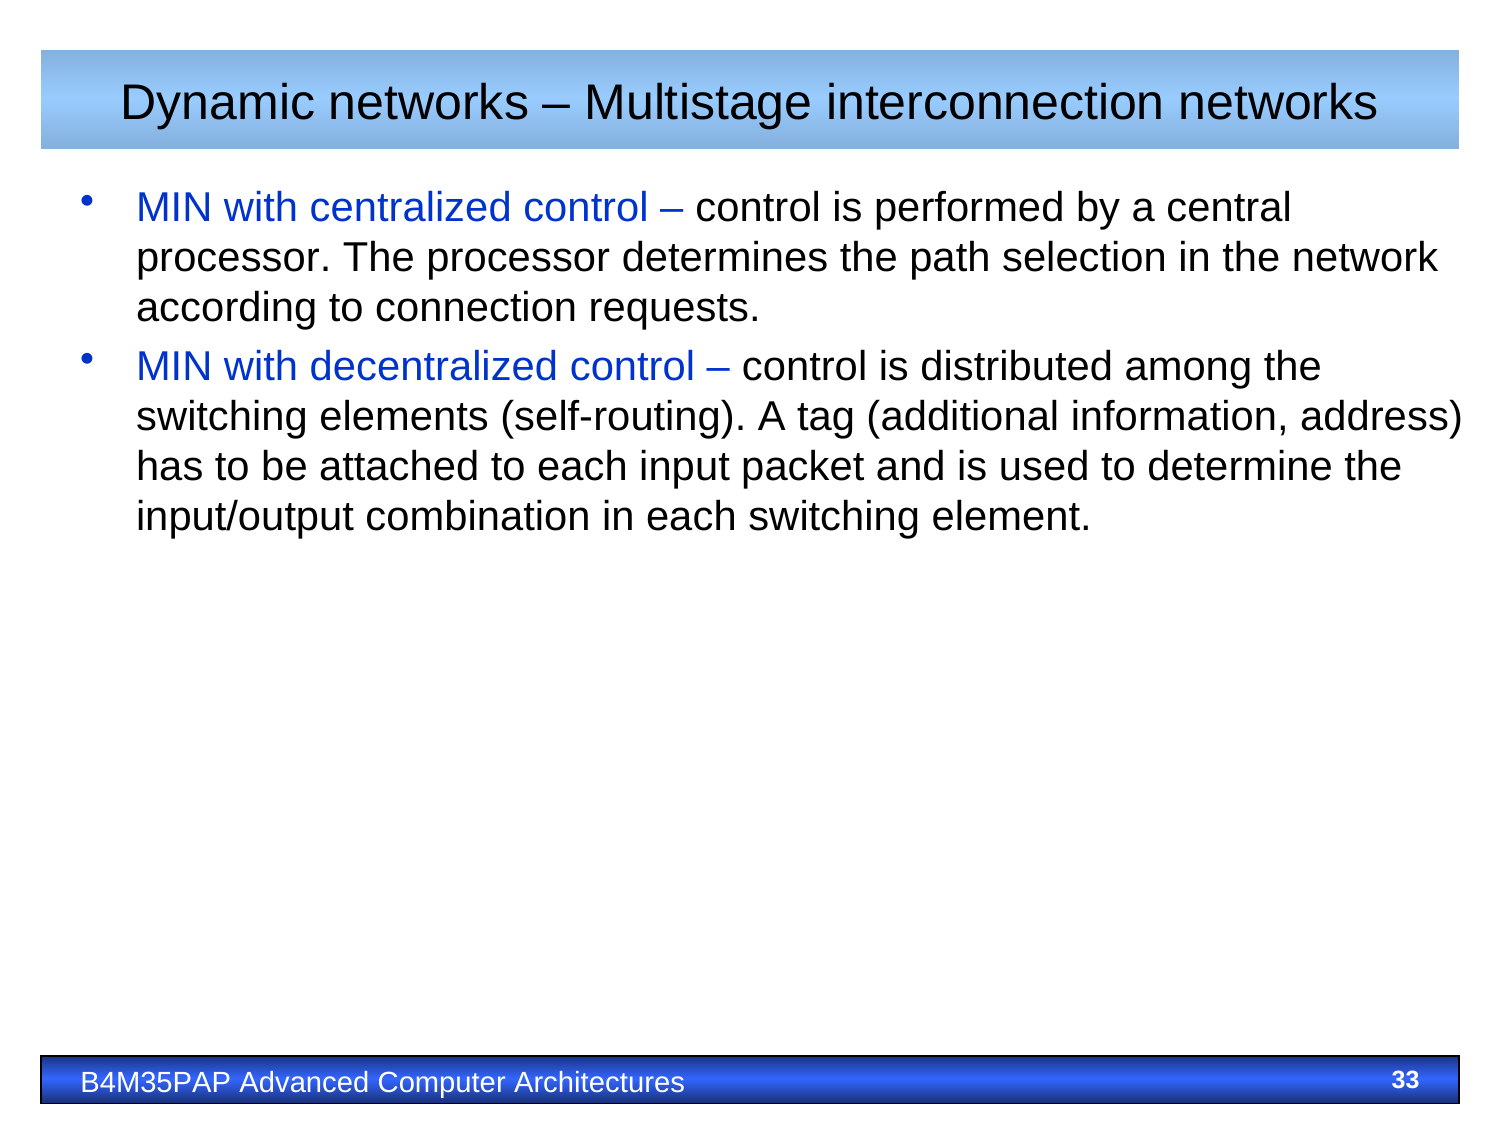

# Dynamic networks – Multistage interconnection networks
MIN with centralized control – control is performed by a central processor. The processor determines the path selection in the network according to connection requests.
MIN with decentralized control – control is distributed among the switching elements (self-routing). A tag (additional information, address) has to be attached to each input packet and is used to determine the input/output combination in each switching element.